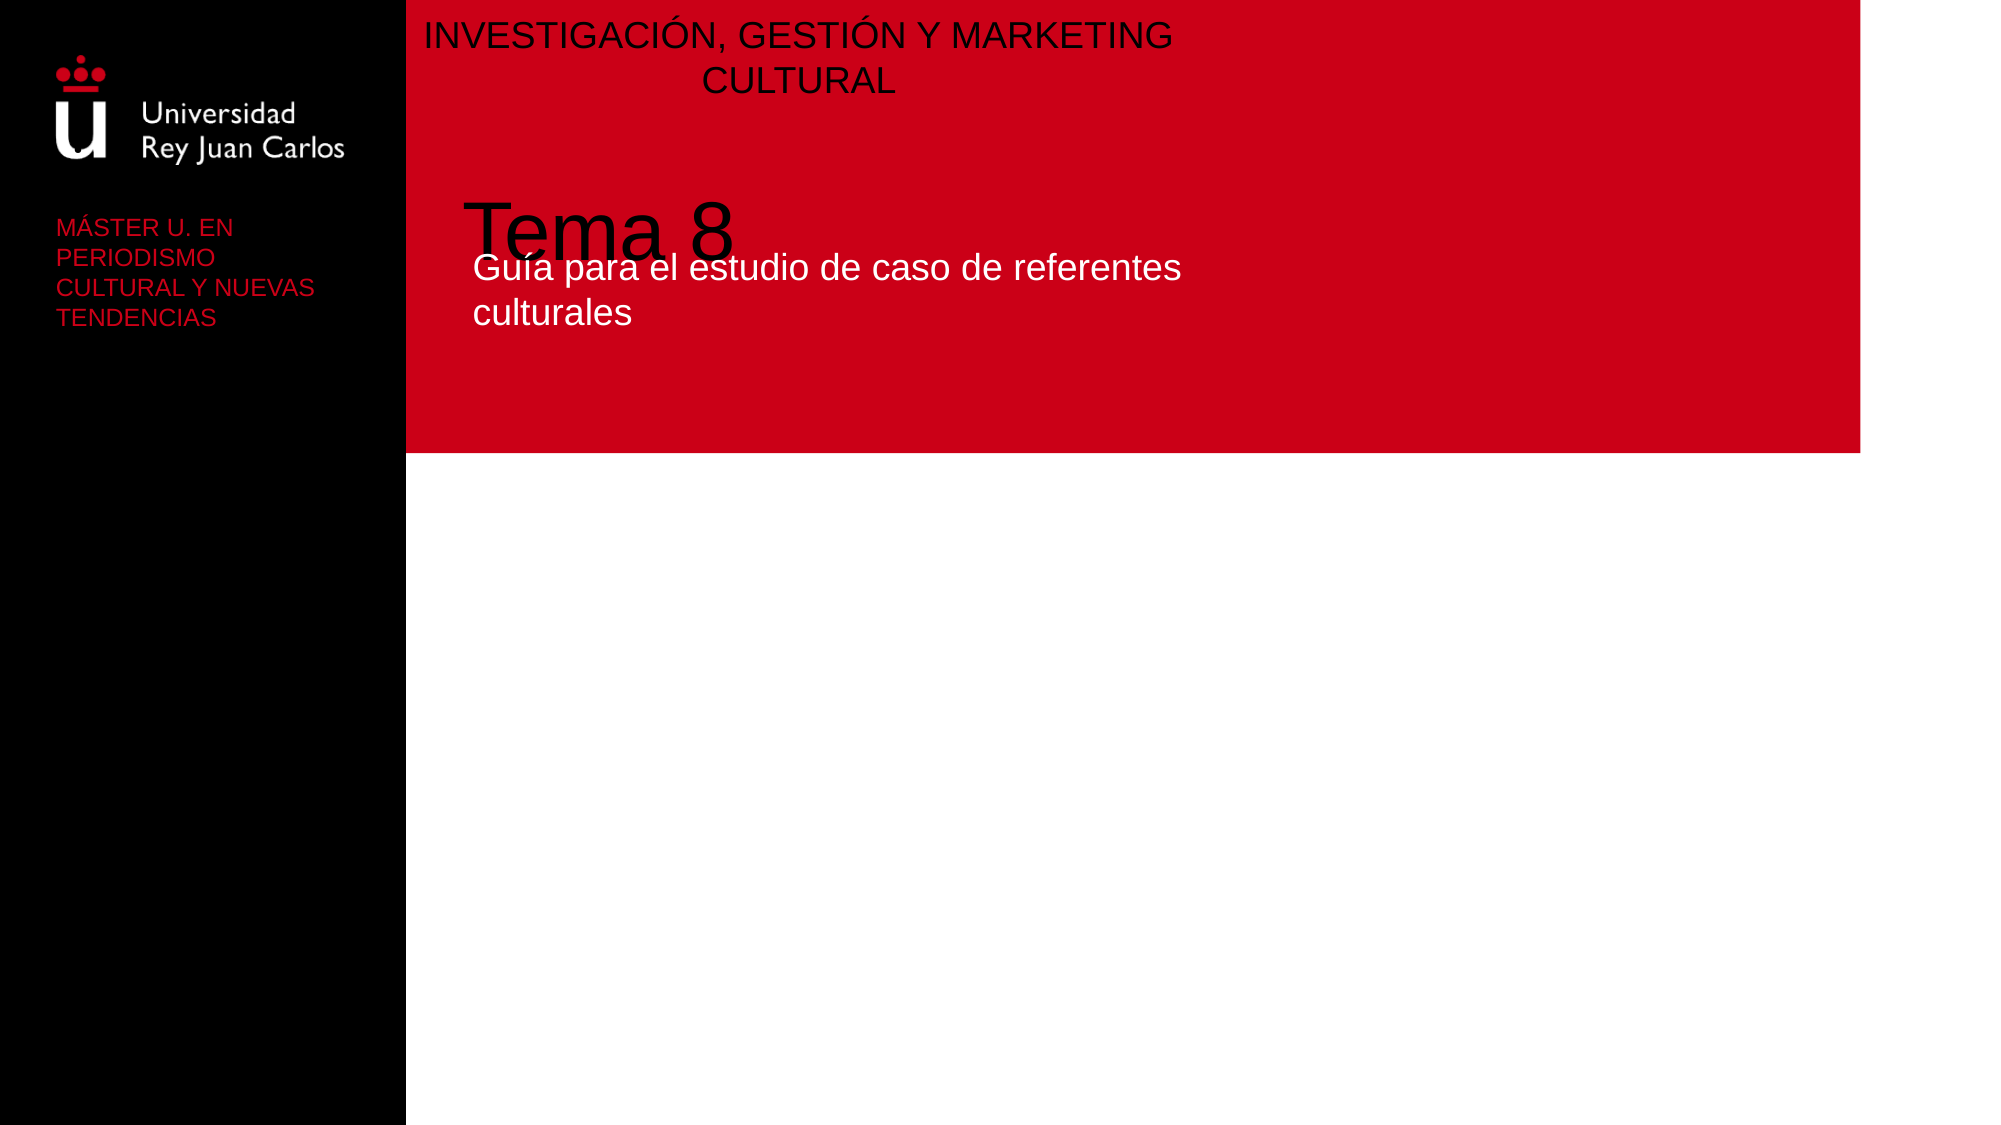

INVESTIGACIÓN, GESTIÓN Y MARKETING CULTURAL
# Tema 8
MÁSTER U. EN PERIODISMO CULTURAL Y NUEVAS TENDENCIAS
Guía para el estudio de caso de referentes culturales